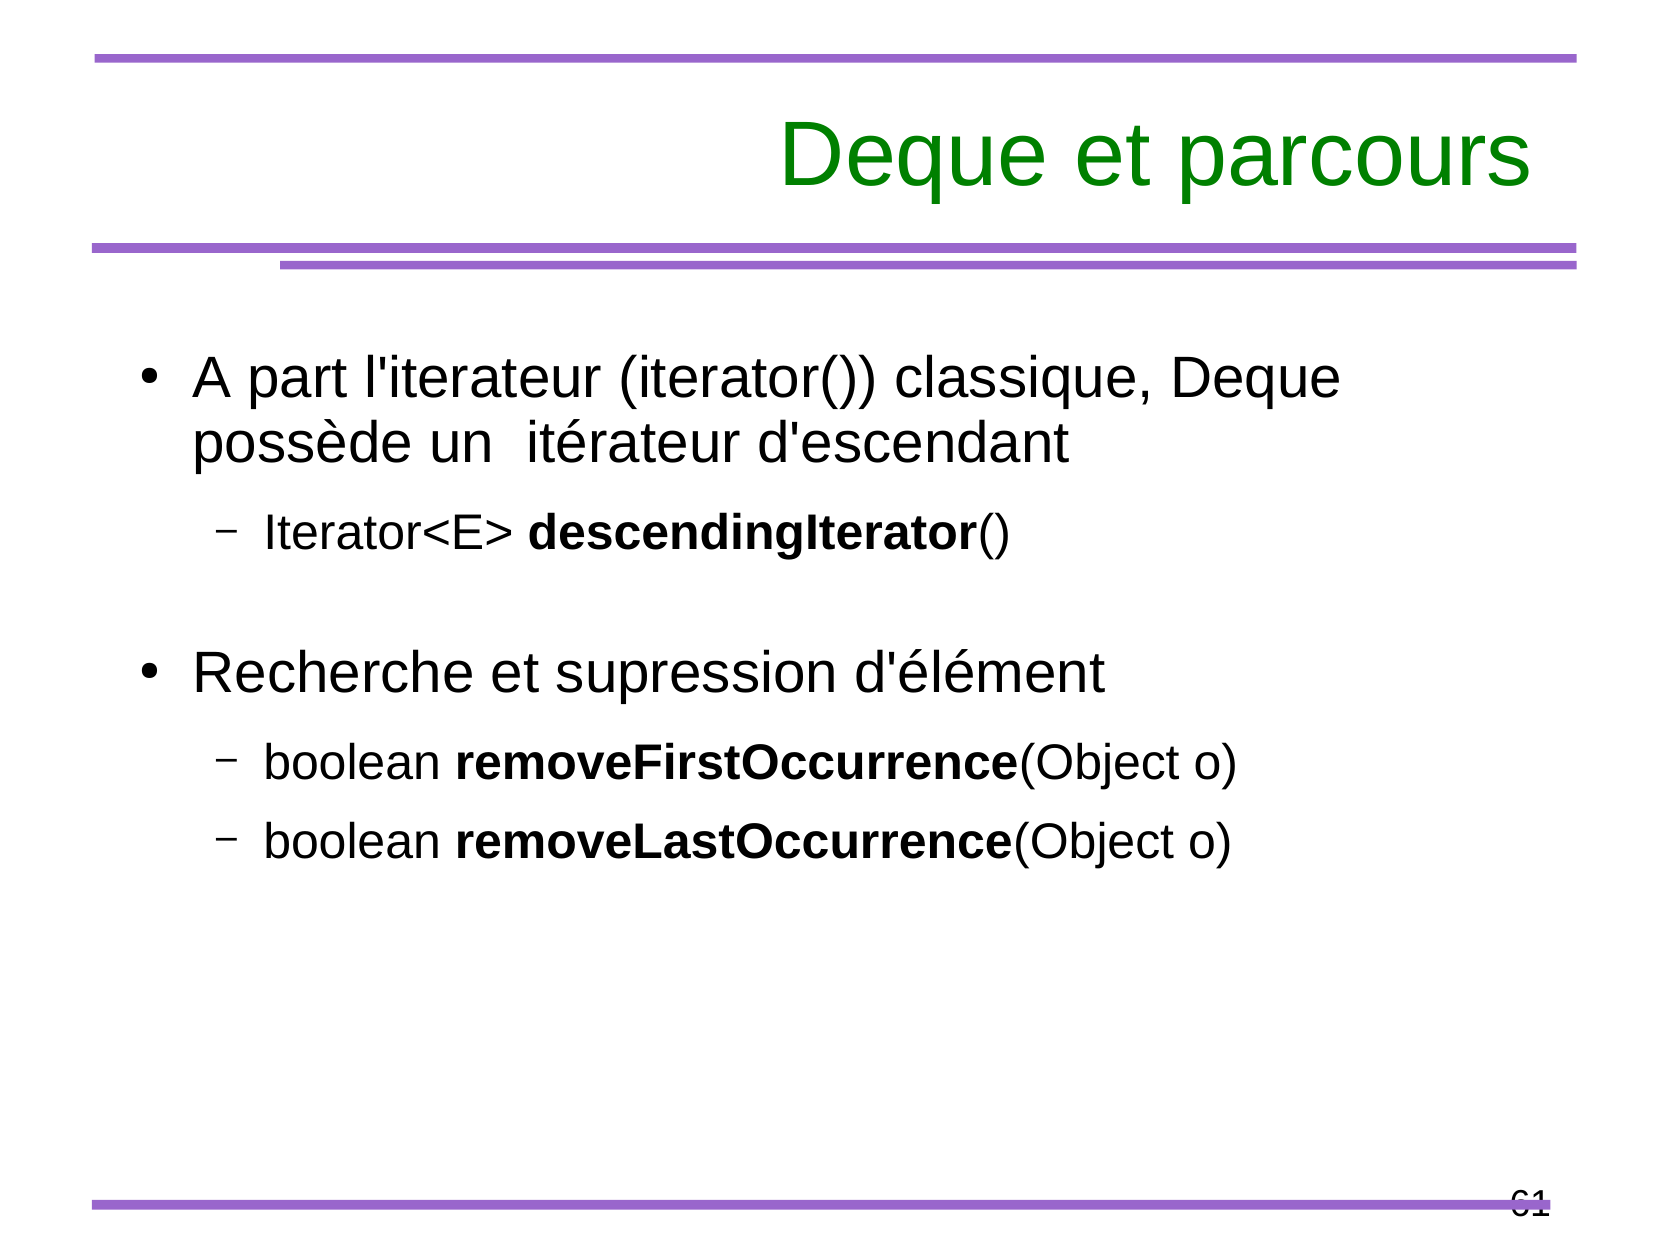

# Deque et parcours
A part l'iterateur (iterator()) classique, Deque possède un itérateur d'escendant
Iterator<E> descendingIterator()
Recherche et supression d'élément
boolean removeFirstOccurrence(Object o)
boolean removeLastOccurrence(Object o)